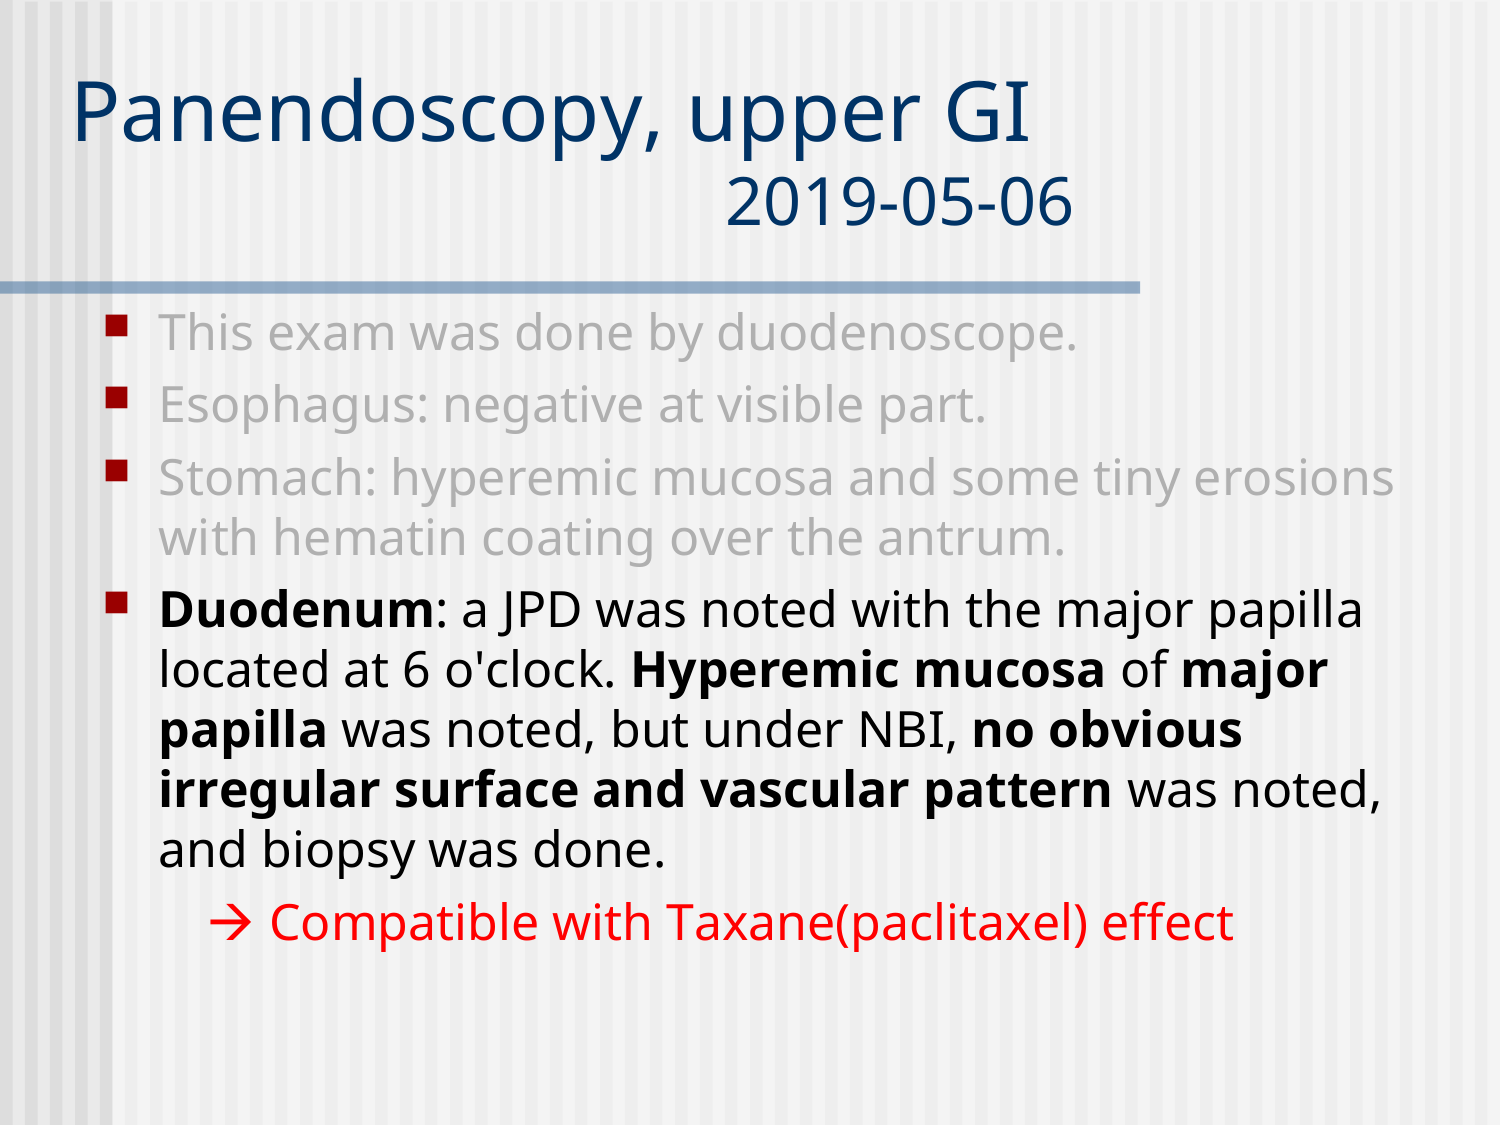

# Panendoscopy, upper GI 2019-05-06
This exam was done by duodenoscope.
Esophagus: negative at visible part.
Stomach: hyperemic mucosa and some tiny erosions with hematin coating over the antrum.
Duodenum: a JPD was noted with the major papilla located at 6 o'clock. Hyperemic mucosa of major papilla was noted, but under NBI, no obvious irregular surface and vascular pattern was noted, and biopsy was done.
  Compatible with Taxane(paclitaxel) effect